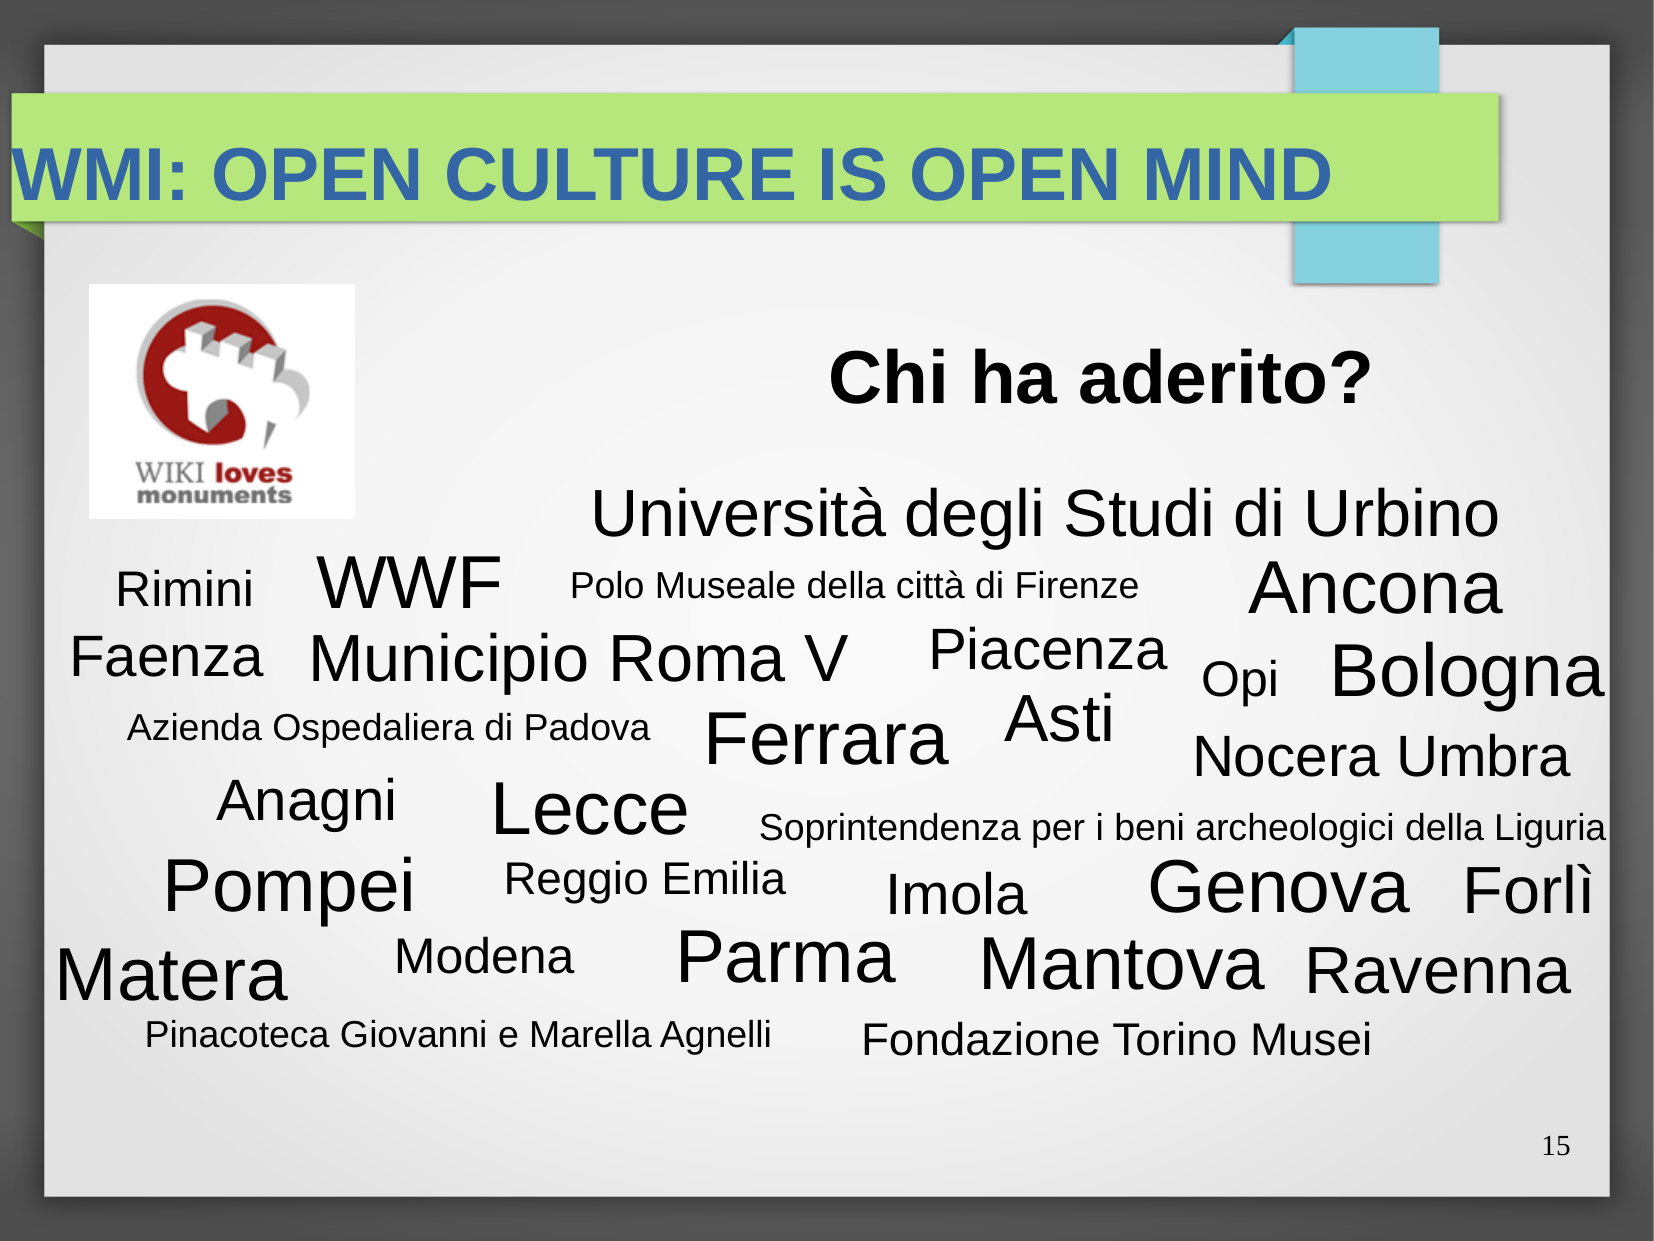

# WMI: OPEN CULTURE IS OPEN MIND
Chi ha aderito?
Università degli Studi di Urbino
WWF
Ancona
Polo Museale della città di Firenze
Rimini
Municipio Roma V
Piacenza
Faenza
Bologna
Opi
Asti
Ferrara
Azienda Ospedaliera di Padova
Nocera Umbra
Lecce
Anagni
Soprintendenza per i beni archeologici della Liguria
Reggio Emilia
Pompei
Genova
Forlì
Imola
Parma
Modena
Mantova
Matera
Ravenna
Pinacoteca Giovanni e Marella Agnelli
Fondazione Torino Musei
15